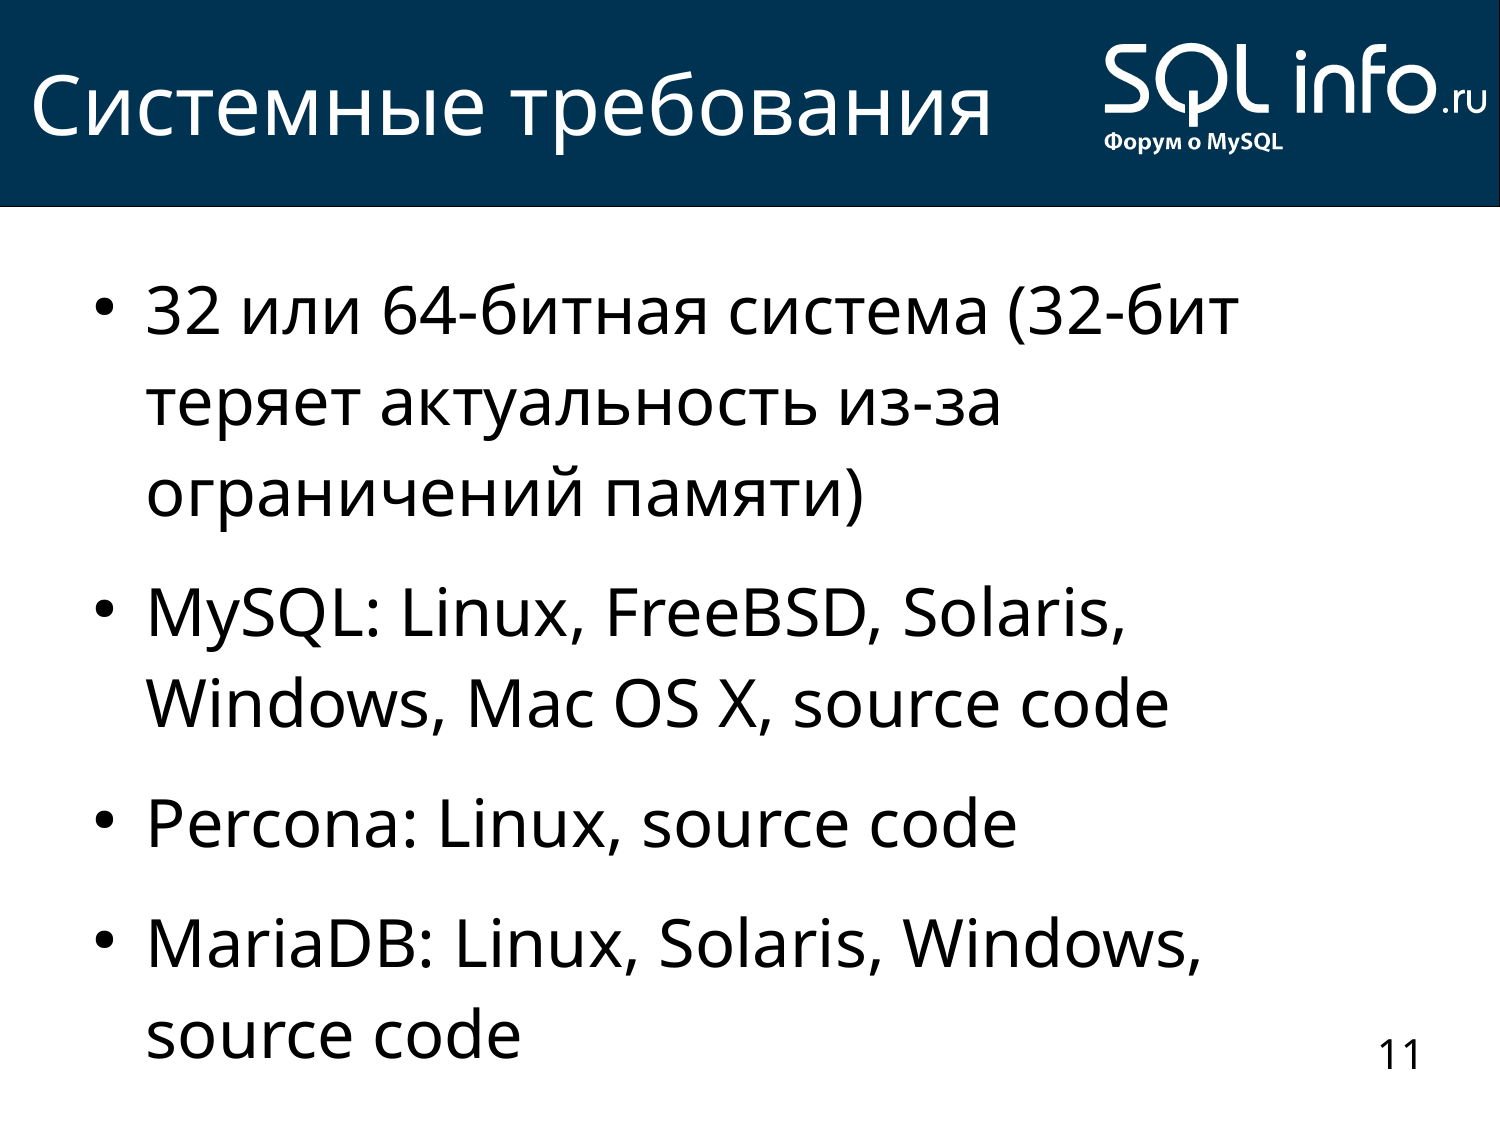

# Системные требования
32 или 64-битная система (32-бит теряет актуальность из-за ограничений памяти)
MySQL: Linux, FreeBSD, Solaris, Windows, Mac OS X, source code
Percona: Linux, source code
MariaDB: Linux, Solaris, Windows, source code
11